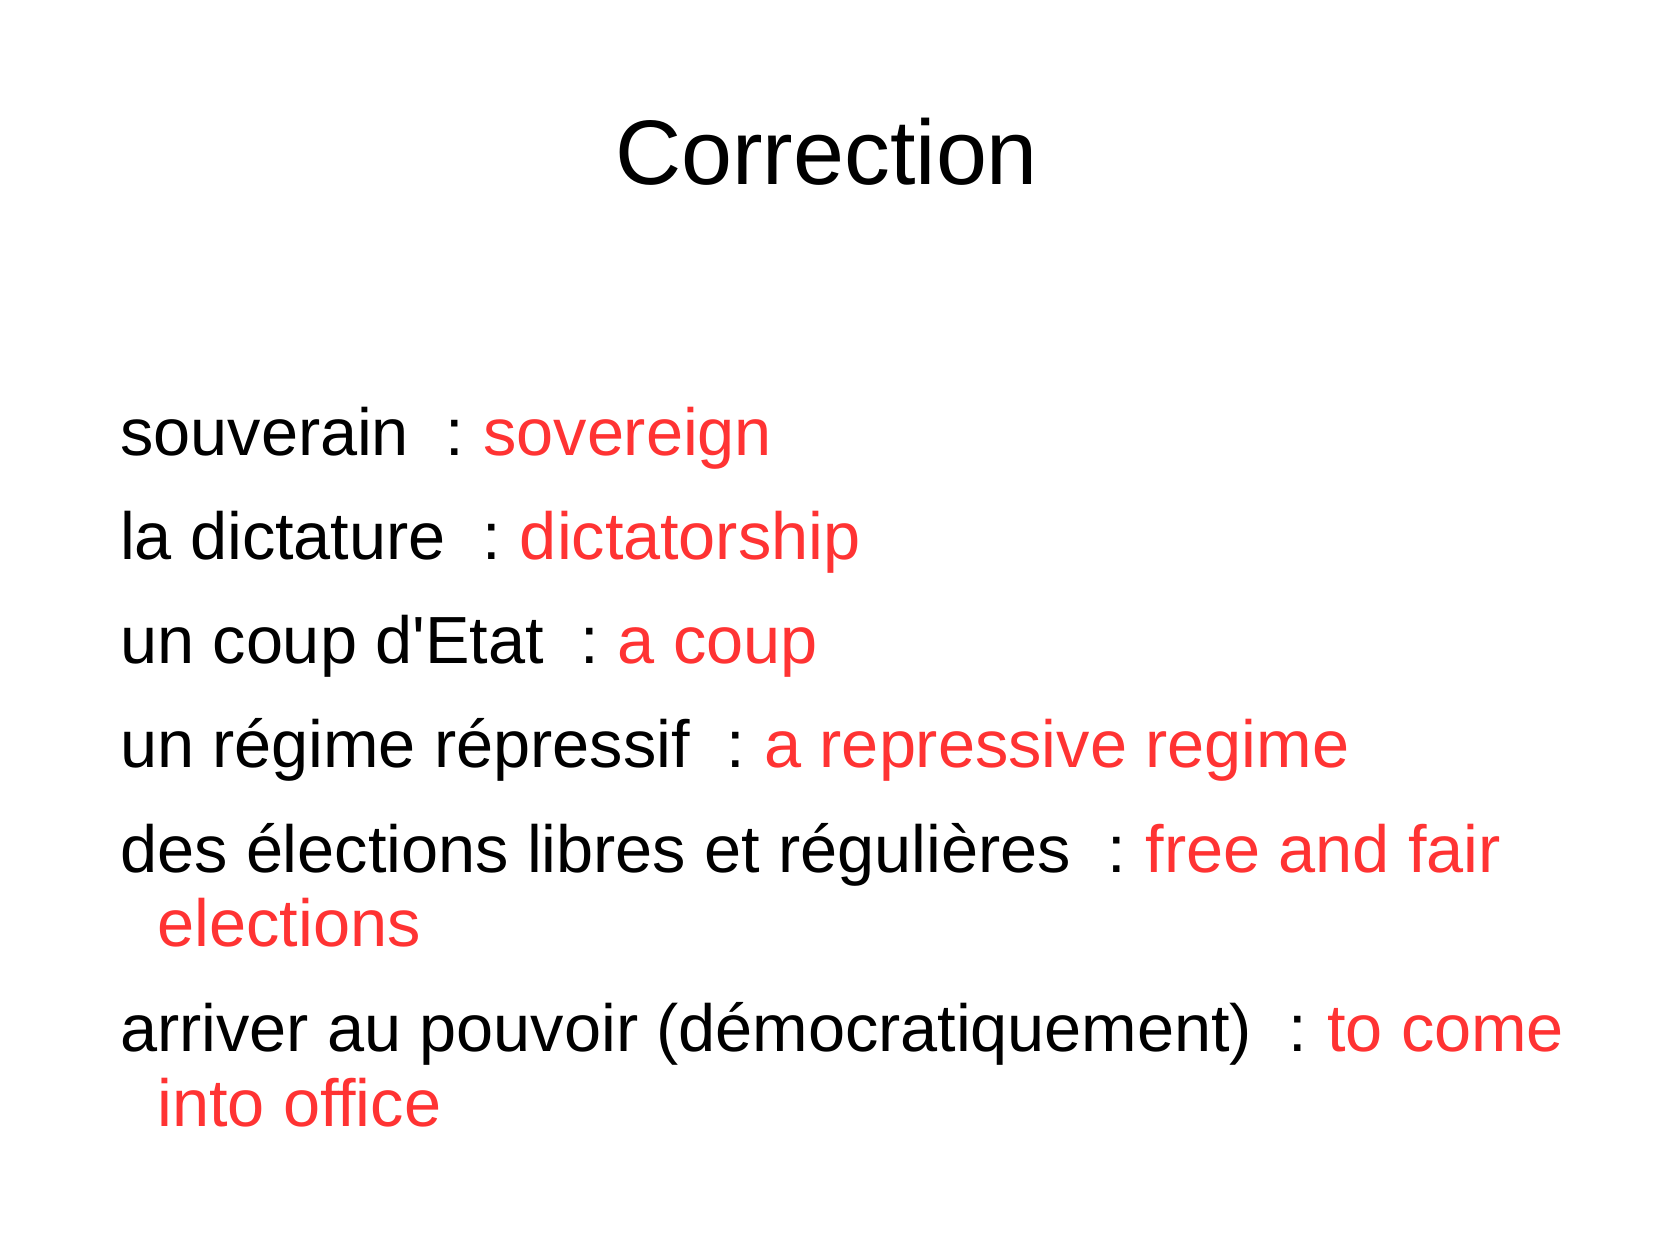

# Correction
souverain  : sovereign
la dictature  : dictatorship
un coup d'Etat  : a coup
un régime répressif  : a repressive regime
des élections libres et régulières  : free and fair elections
arriver au pouvoir (démocratiquement)  : to come into office